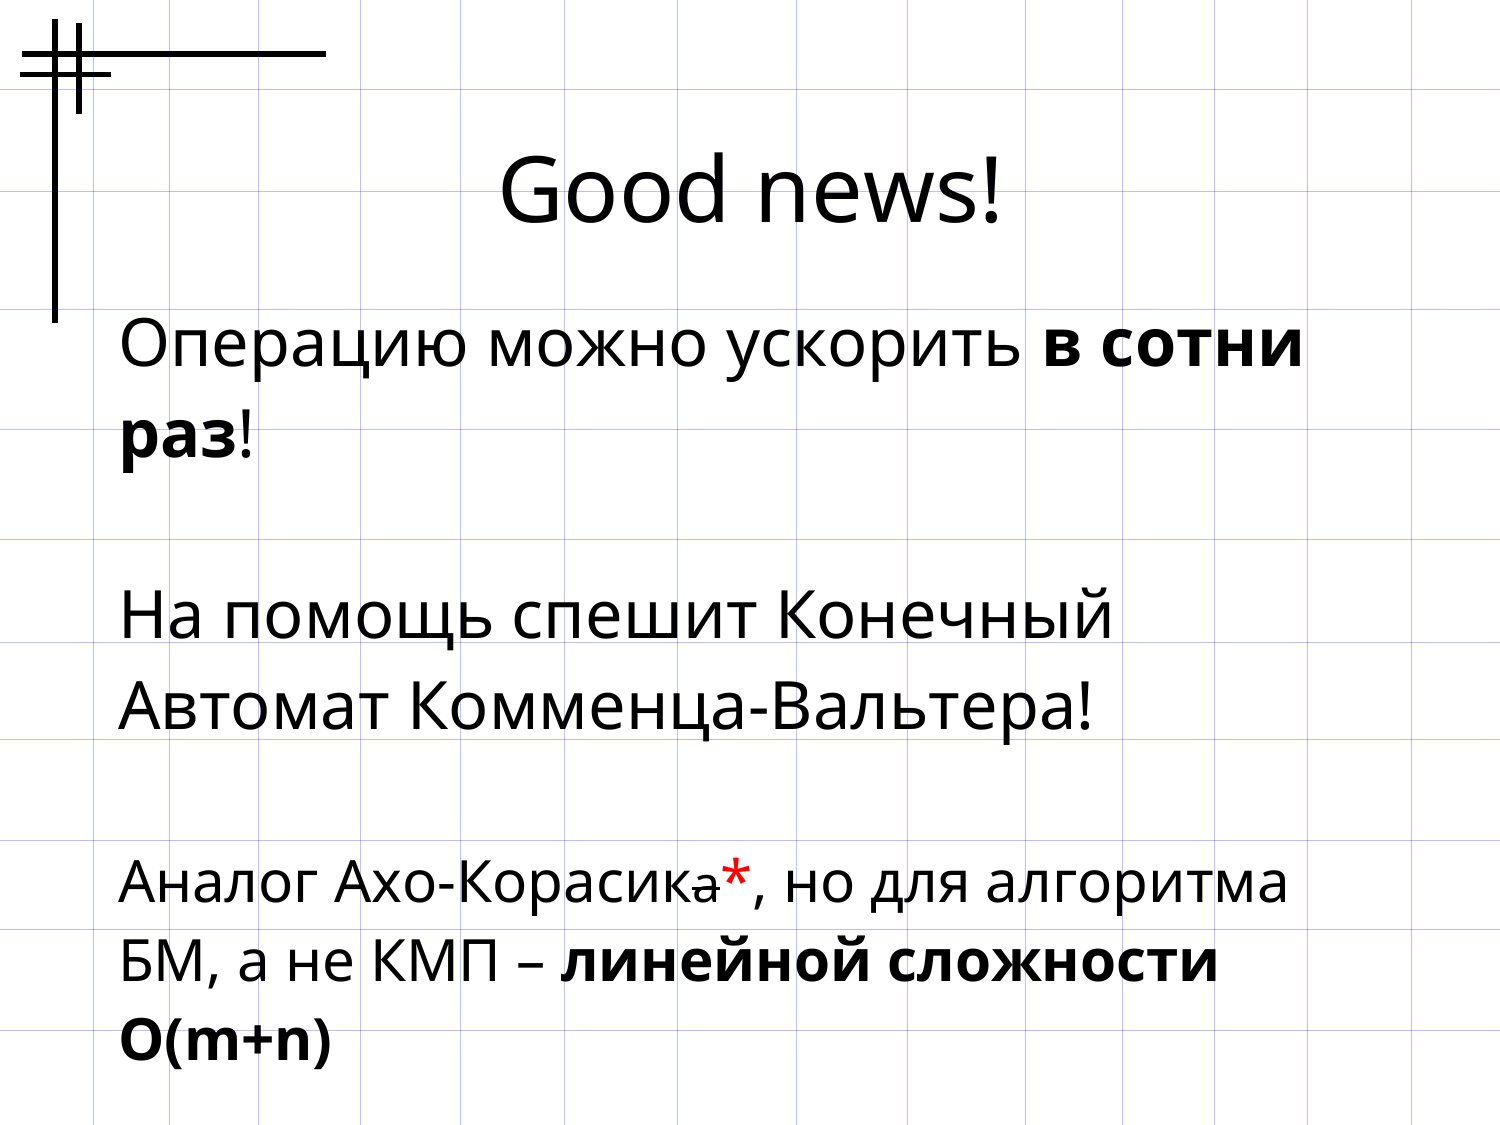

# Good news!
Операцию можно ускорить в сотни раз!
На помощь спешит Конечный Автомат Комменца-Вальтера!
Аналог Ахо-Корасика*, но для алгоритма БМ, а не КМП – линейной сложности O(m+n)
* Маргарет Корасик. Не “Ахо-Корасика”.